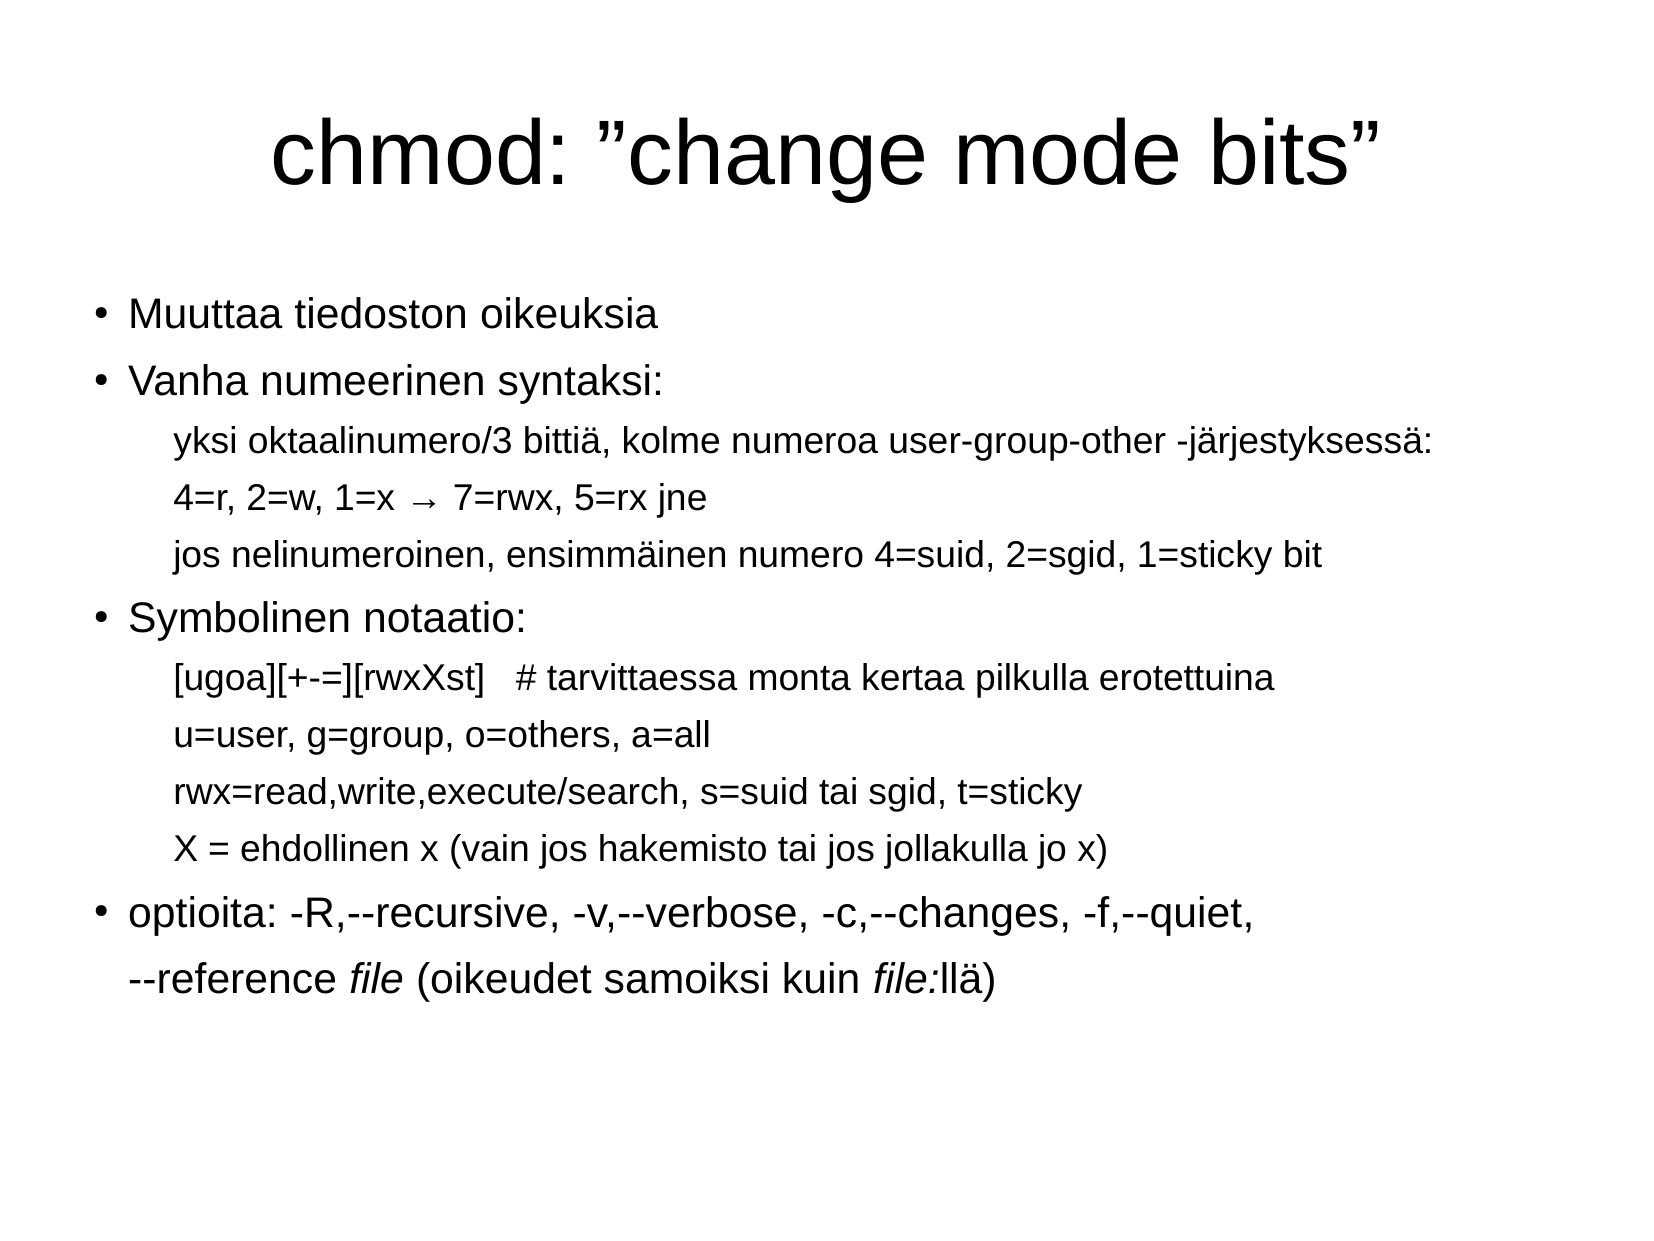

# chmod: ”change mode bits”
Muuttaa tiedoston oikeuksia
Vanha numeerinen syntaksi:
yksi oktaalinumero/3 bittiä, kolme numeroa user-group-other -järjestyksessä:
4=r, 2=w, 1=x → 7=rwx, 5=rx jne
jos nelinumeroinen, ensimmäinen numero 4=suid, 2=sgid, 1=sticky bit
Symbolinen notaatio:
[ugoa][+-=][rwxXst] # tarvittaessa monta kertaa pilkulla erotettuina
u=user, g=group, o=others, a=all
rwx=read,write,execute/search, s=suid tai sgid, t=sticky
X = ehdollinen x (vain jos hakemisto tai jos jollakulla jo x)
optioita: -R,--recursive, -v,--verbose, -c,--changes, -f,--quiet,
--reference file (oikeudet samoiksi kuin file:llä)